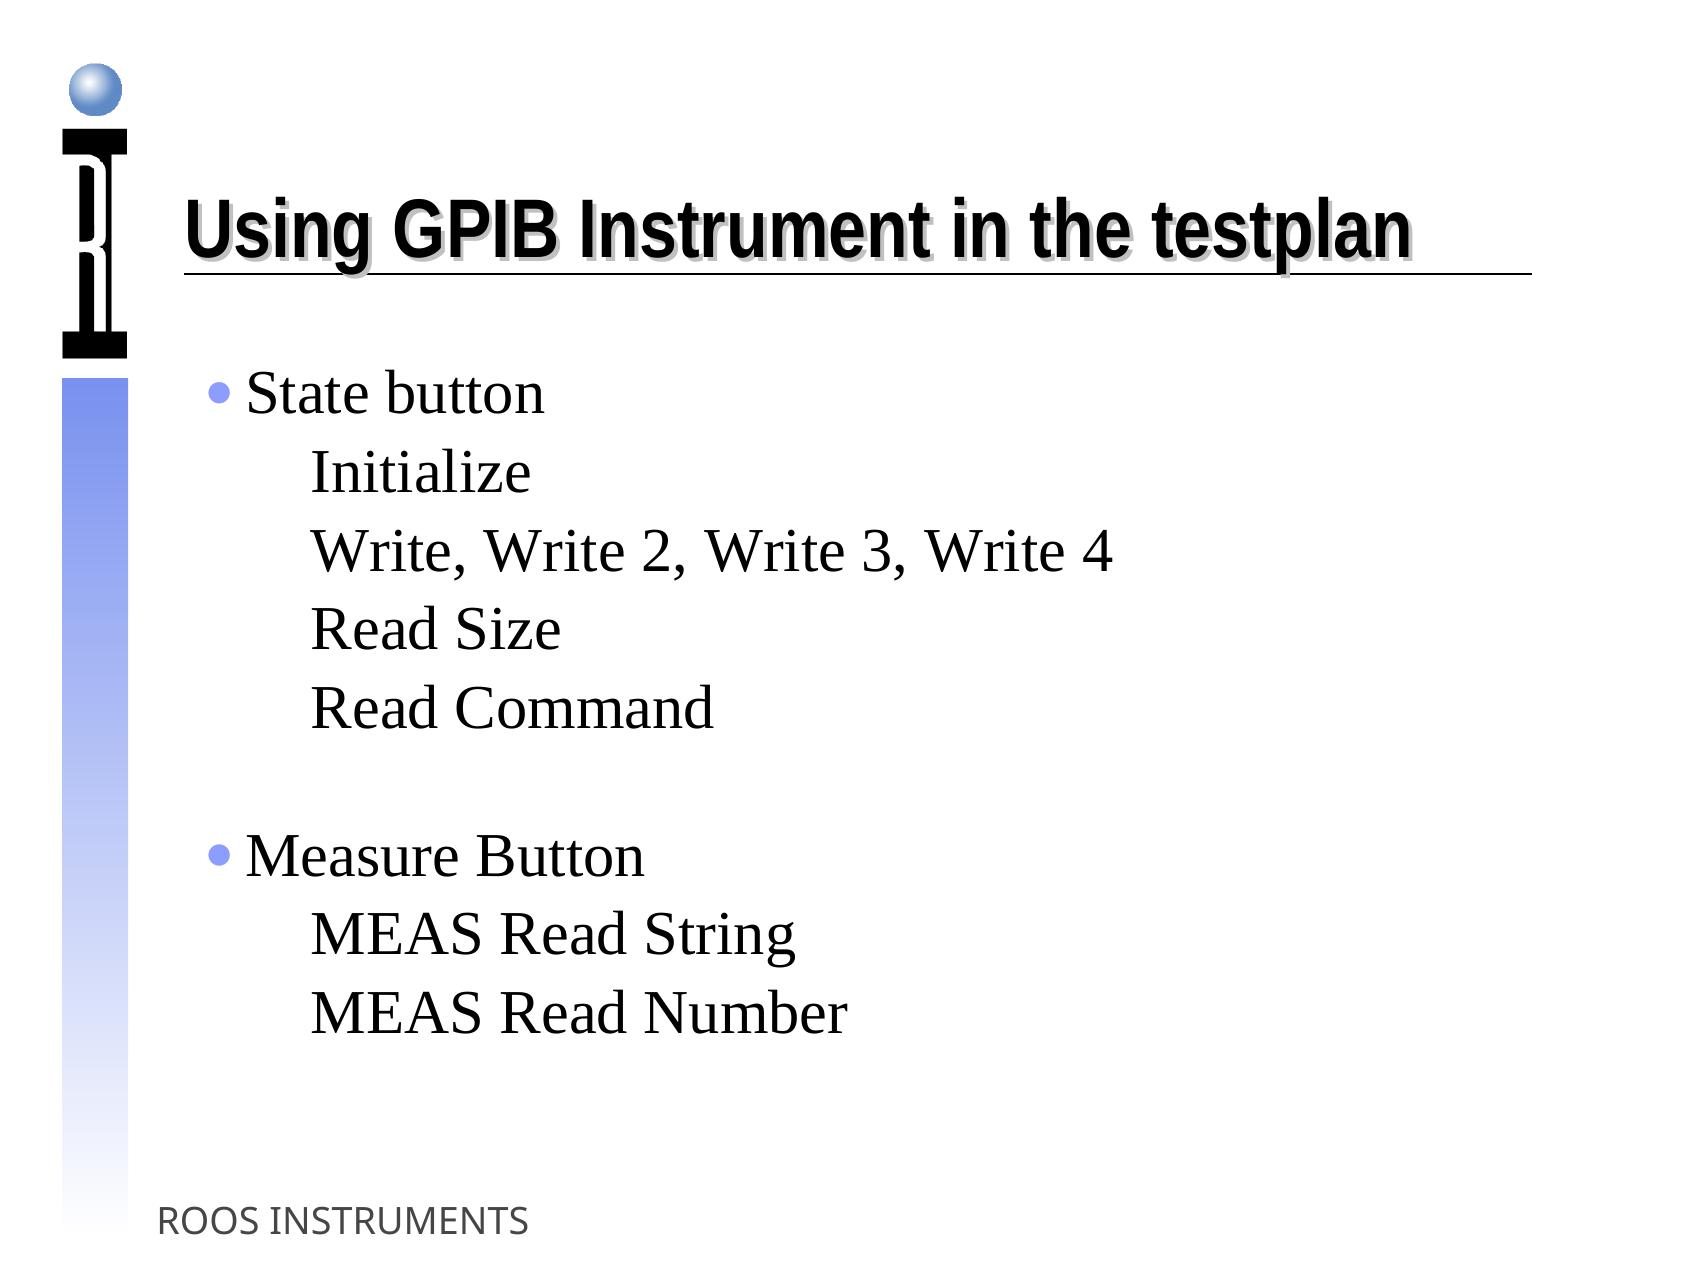

Using GPIB Instrument in the testplan
State button
Initialize
Write, Write 2, Write 3, Write 4
Read Size
Read Command
Measure Button
MEAS Read String
MEAS Read Number